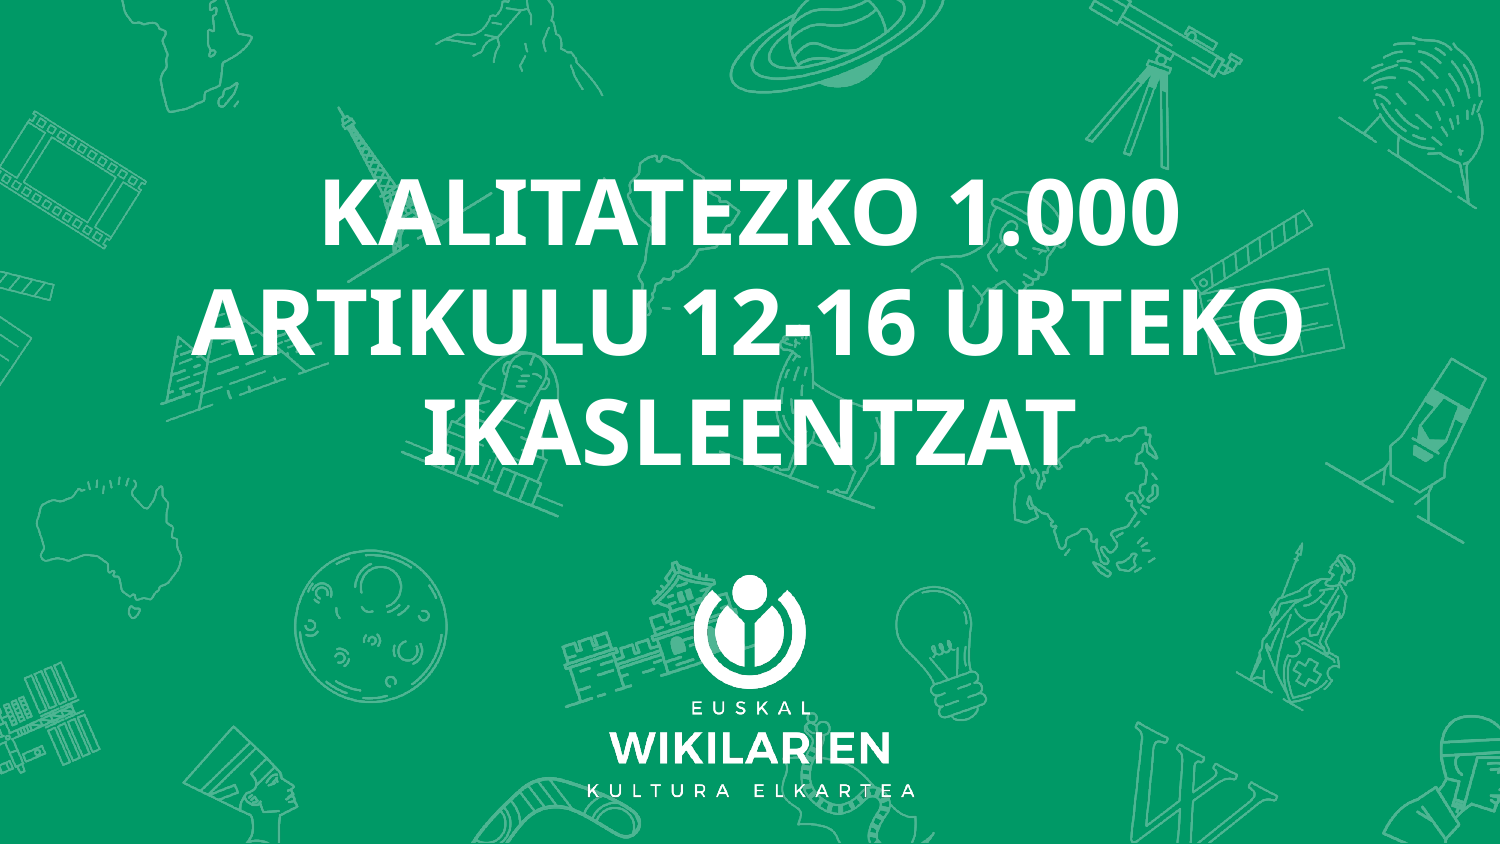

# KALITATEZKO 1.000 ARTIKULU 12-16 URTEKO IKASLEENTZAT